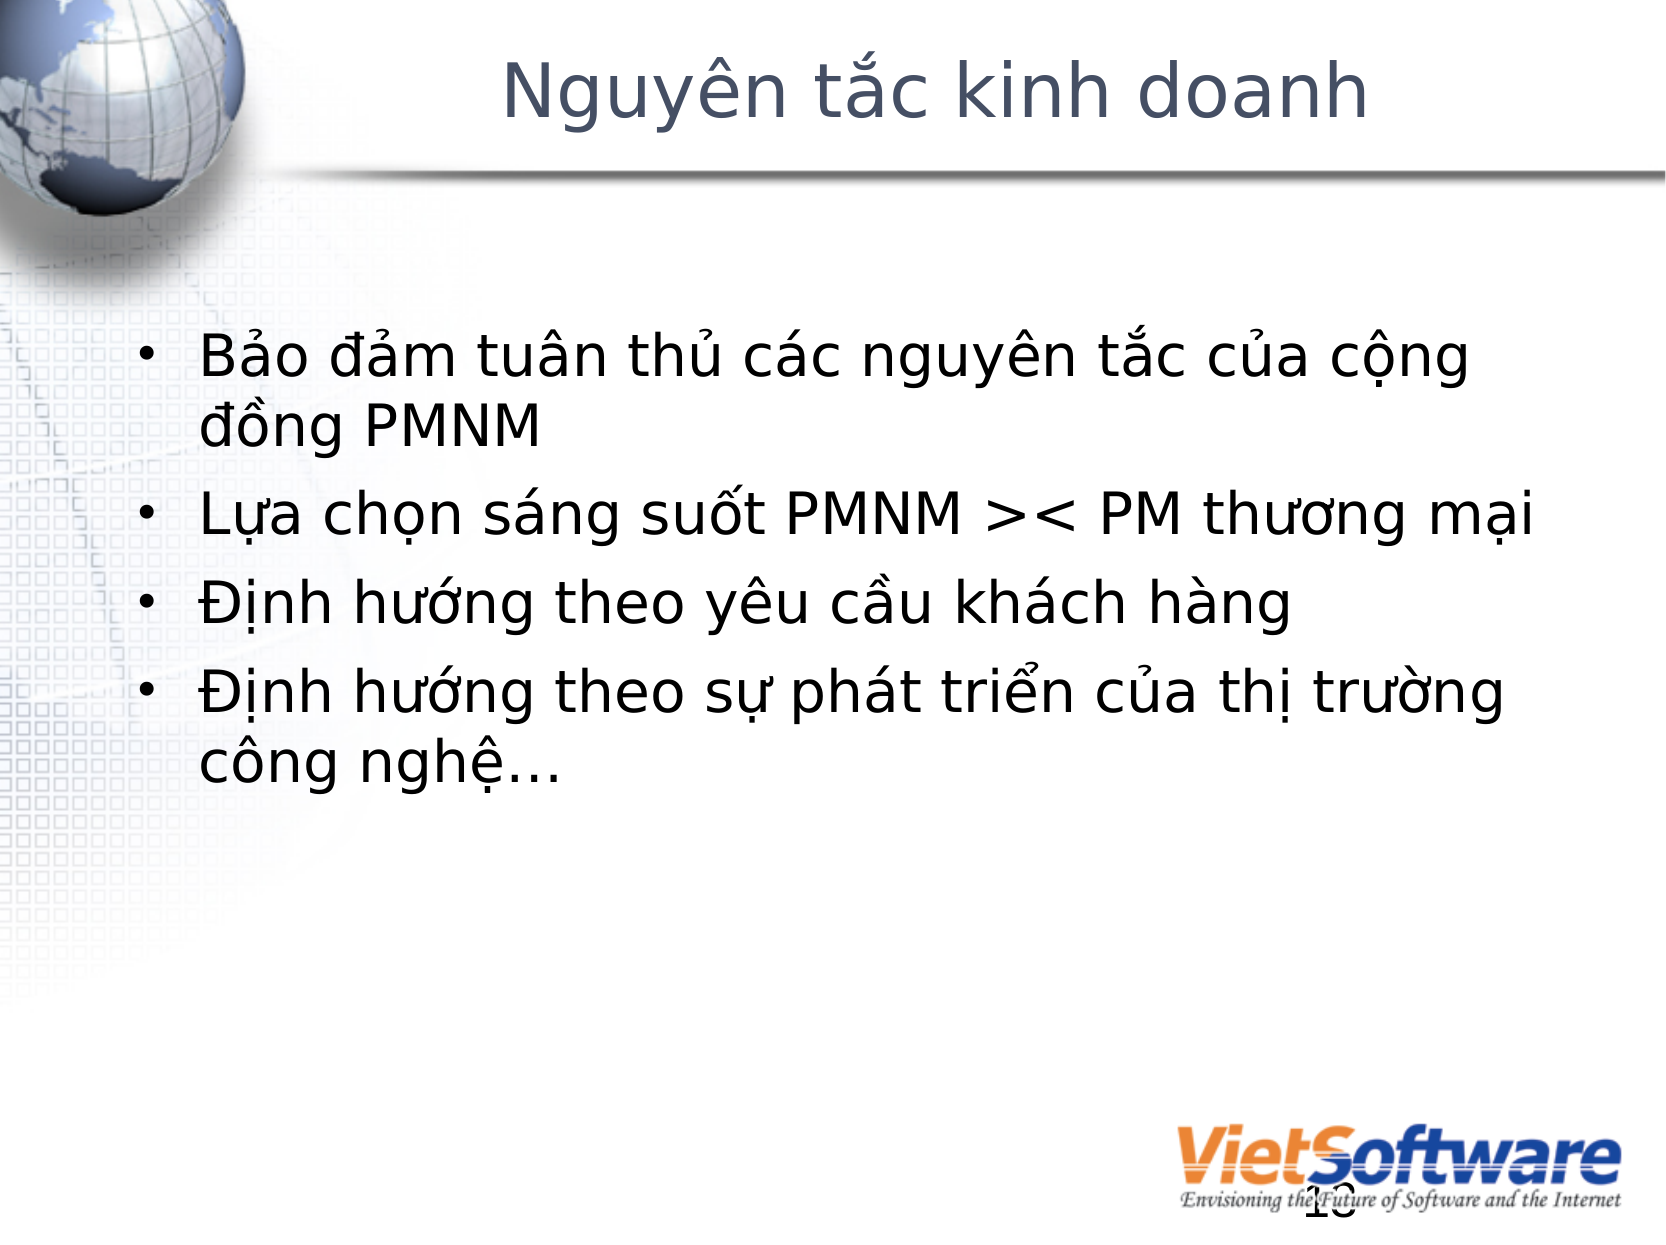

# Nguyên tắc kinh doanh
Bảo đảm tuân thủ các nguyên tắc của cộng đồng PMNM
Lựa chọn sáng suốt PMNM >< PM thương mại
Định hướng theo yêu cầu khách hàng
Định hướng theo sự phát triển của thị trường công nghệ…
13